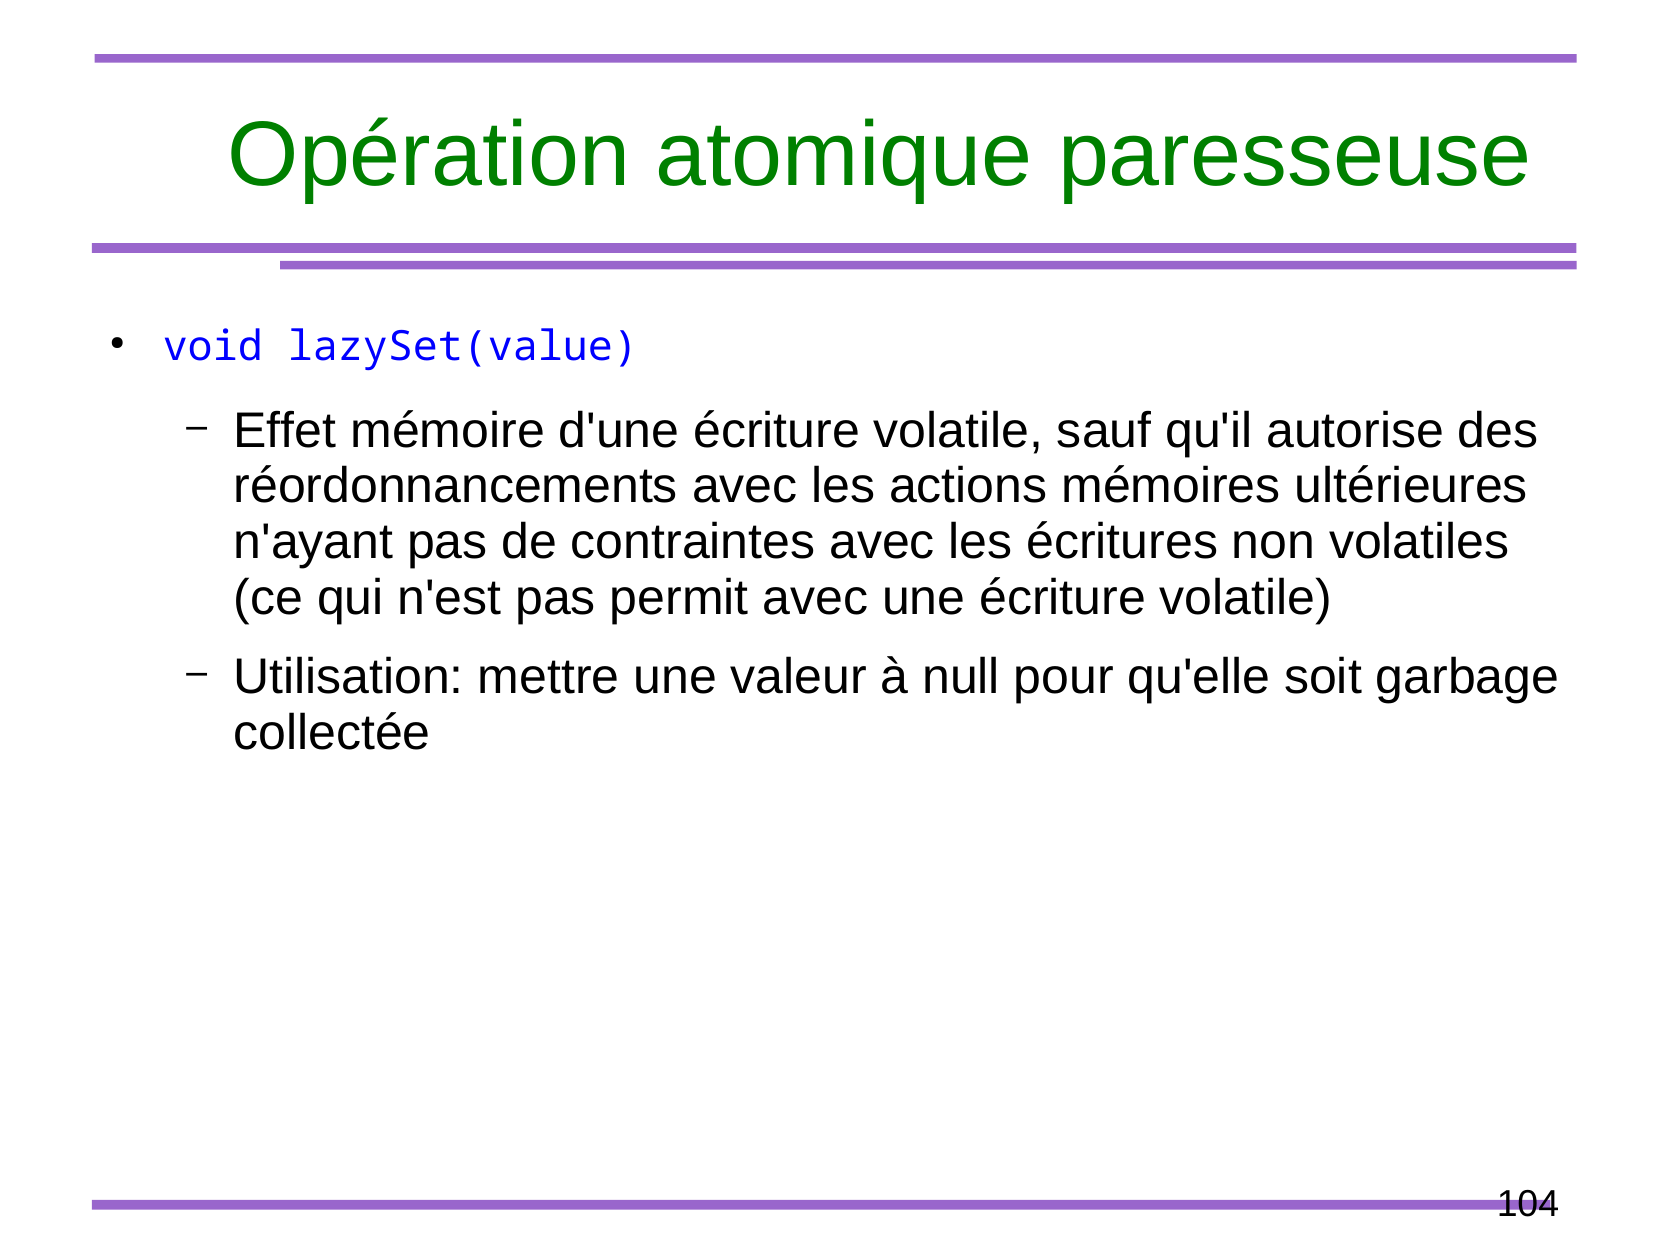

# Opération atomique paresseuse
void lazySet(value)
Effet mémoire d'une écriture volatile, sauf qu'il autorise des réordonnancements avec les actions mémoires ultérieures n'ayant pas de contraintes avec les écritures non volatiles (ce qui n'est pas permit avec une écriture volatile)
Utilisation: mettre une valeur à null pour qu'elle soit garbage collectée